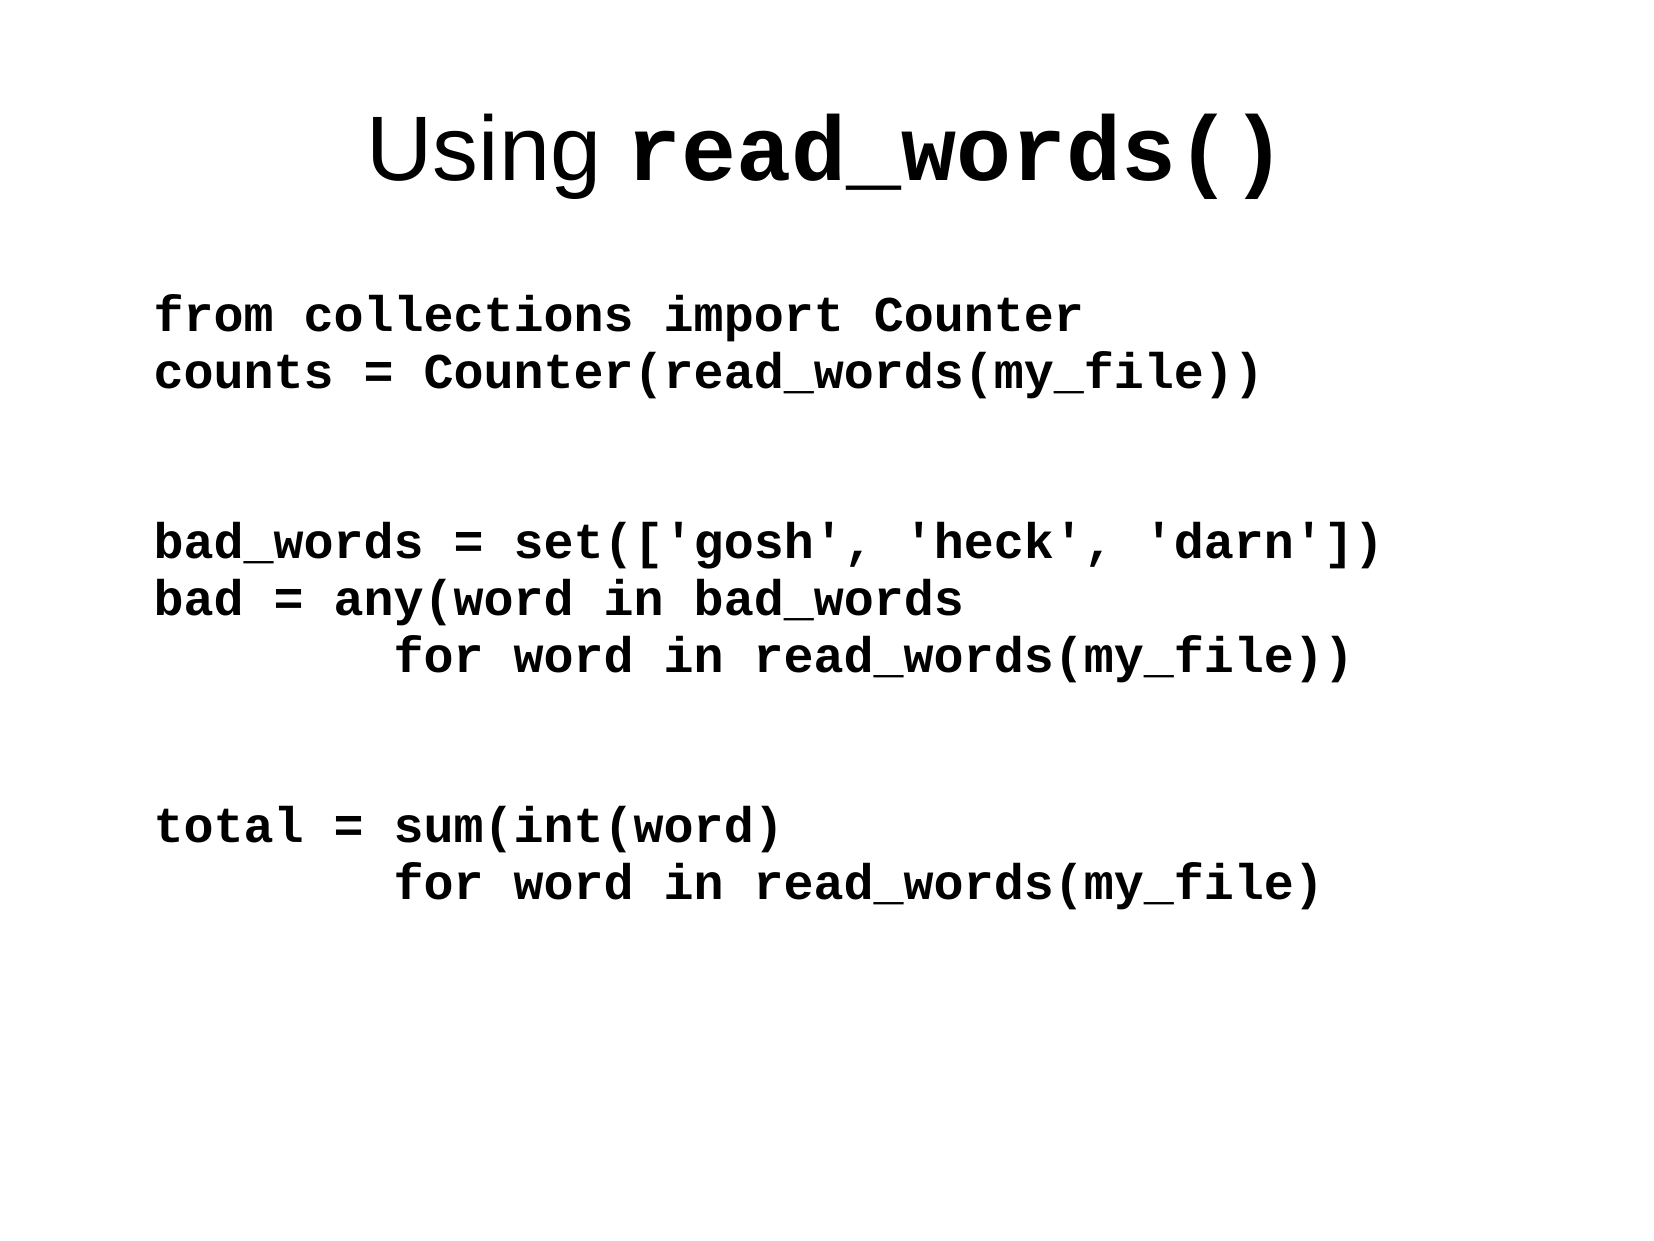

# Using read_words()
from collections import Counter
counts = Counter(read_words(my_file))
bad_words = set(['gosh', 'heck', 'darn'])
bad = any(word in bad_words
 for word in read_words(my_file))
total = sum(int(word)
 for word in read_words(my_file)